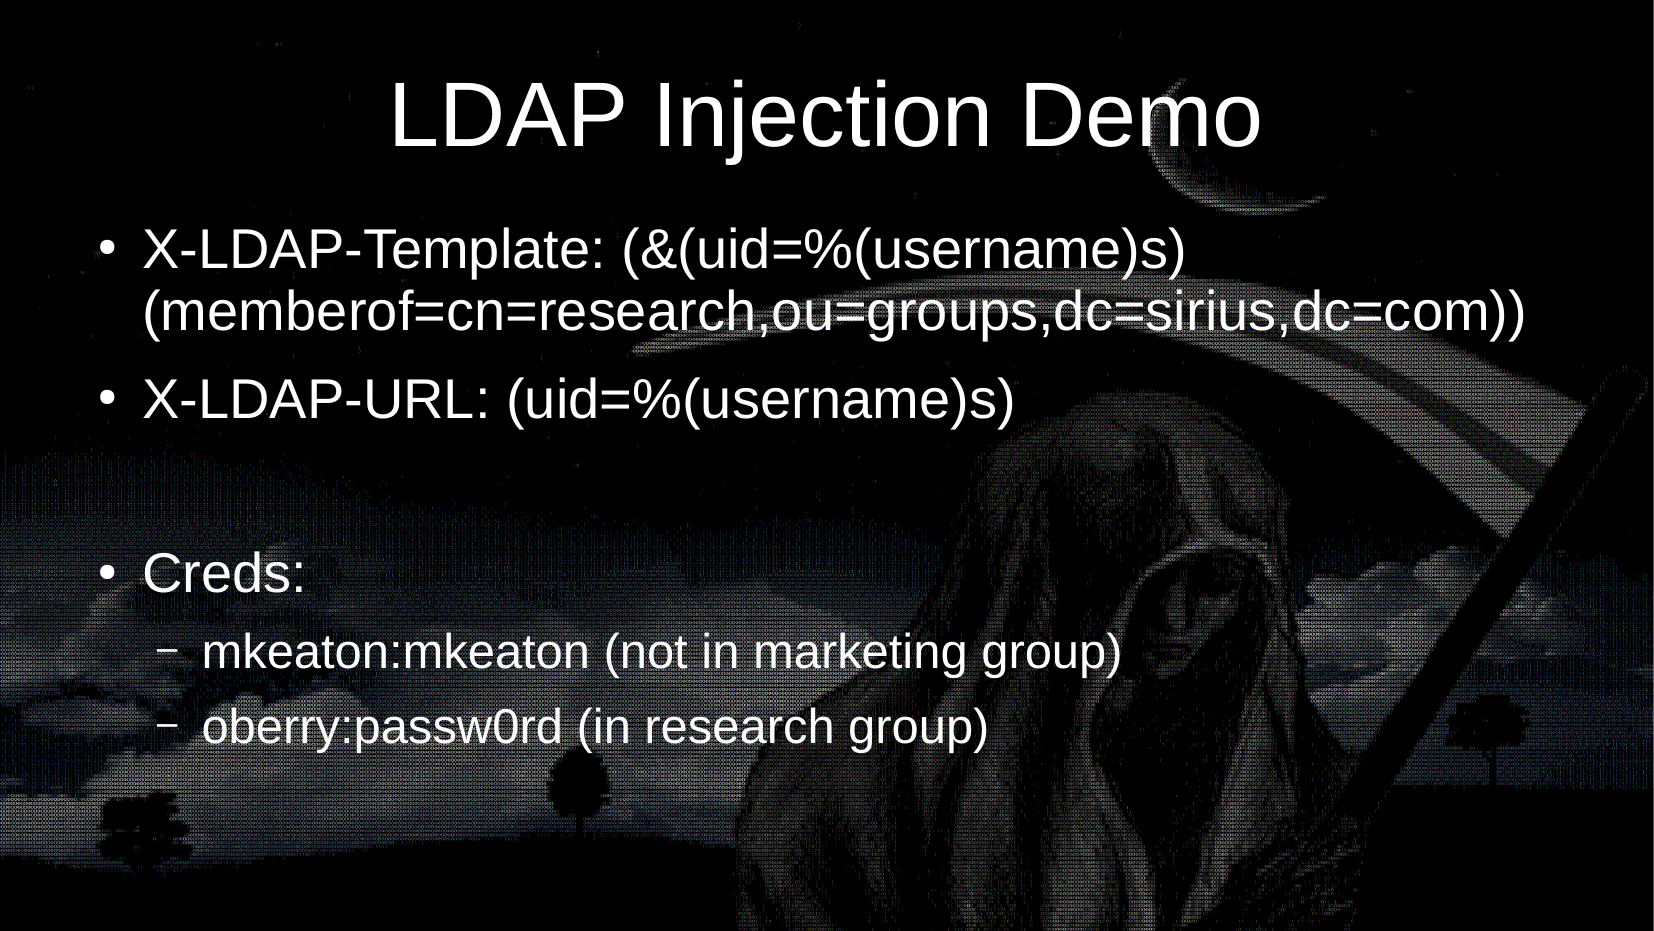

# LDAP Injection Demo
X-LDAP-Template: (&(uid=%(username)s)(memberof=cn=research,ou=groups,dc=sirius,dc=com))
X-LDAP-URL: (uid=%(username)s)
Creds:
mkeaton:mkeaton (not in marketing group)
oberry:passw0rd (in research group)